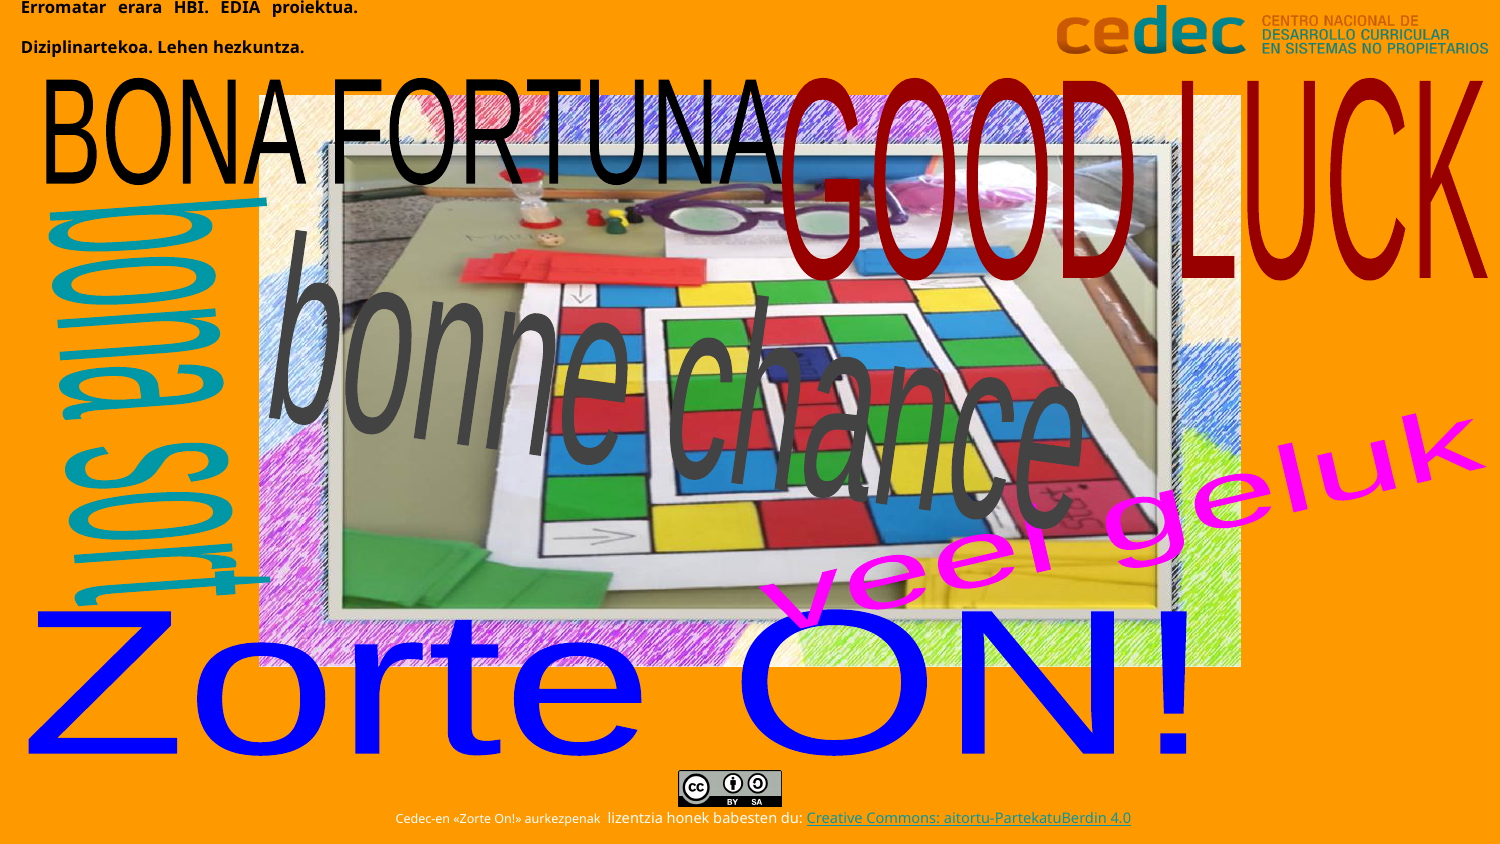

Erromatar erara HBI. EDIA proiektua.
Diziplinartekoa. Lehen hezkuntza.
BONA FORTUNA
GOOD LUCK
bonne chance
bona sort
veel geluk
Zorte ON!
Cedec-en «Zorte On!» aurkezpenak lizentzia honek babesten du: Creative Commons: aitortu-PartekatuBerdin 4.0